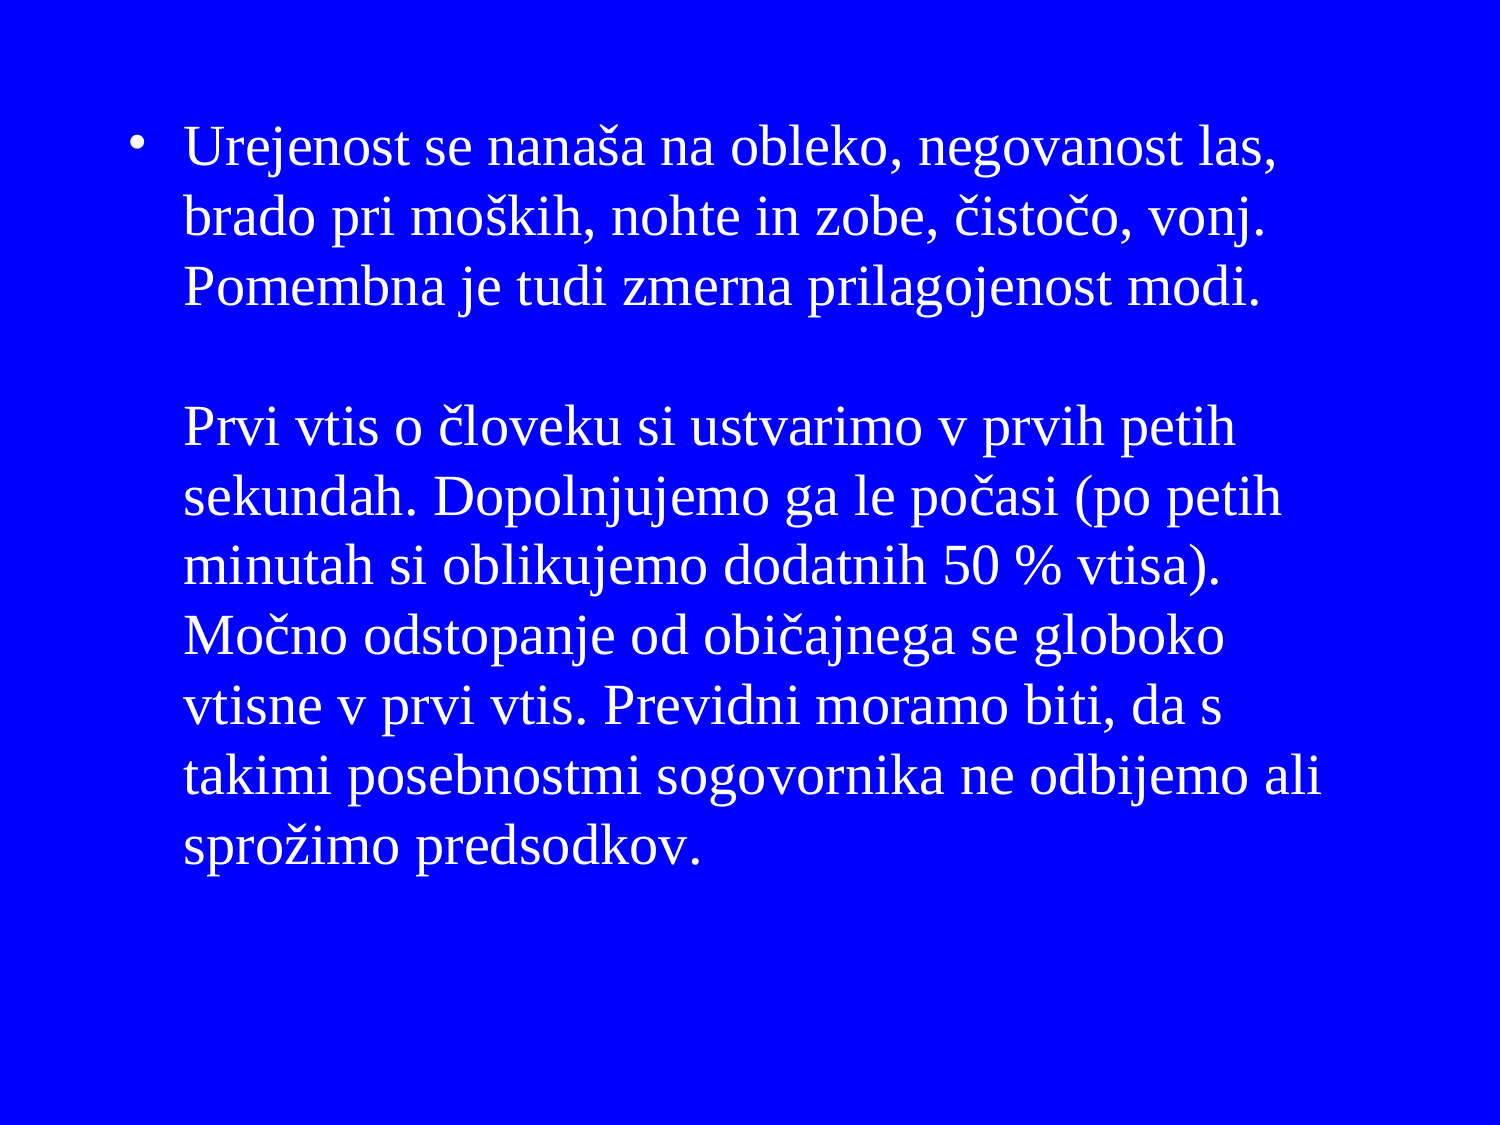

# Urejenost se nanaša na obleko, negovanost las, brado pri moških, nohte in zobe, čistočo, vonj. Pomembna je tudi zmerna prilagojenost modi.   Prvi vtis o človeku si ustvarimo v prvih petih sekundah. Dopolnjujemo ga le počasi (po petih minutah si oblikujemo dodatnih 50 % vtisa). Močno odstopanje od običajnega se globoko vtisne v prvi vtis. Previdni moramo biti, da s takimi posebnostmi sogovornika ne odbijemo ali sprožimo predsodkov.